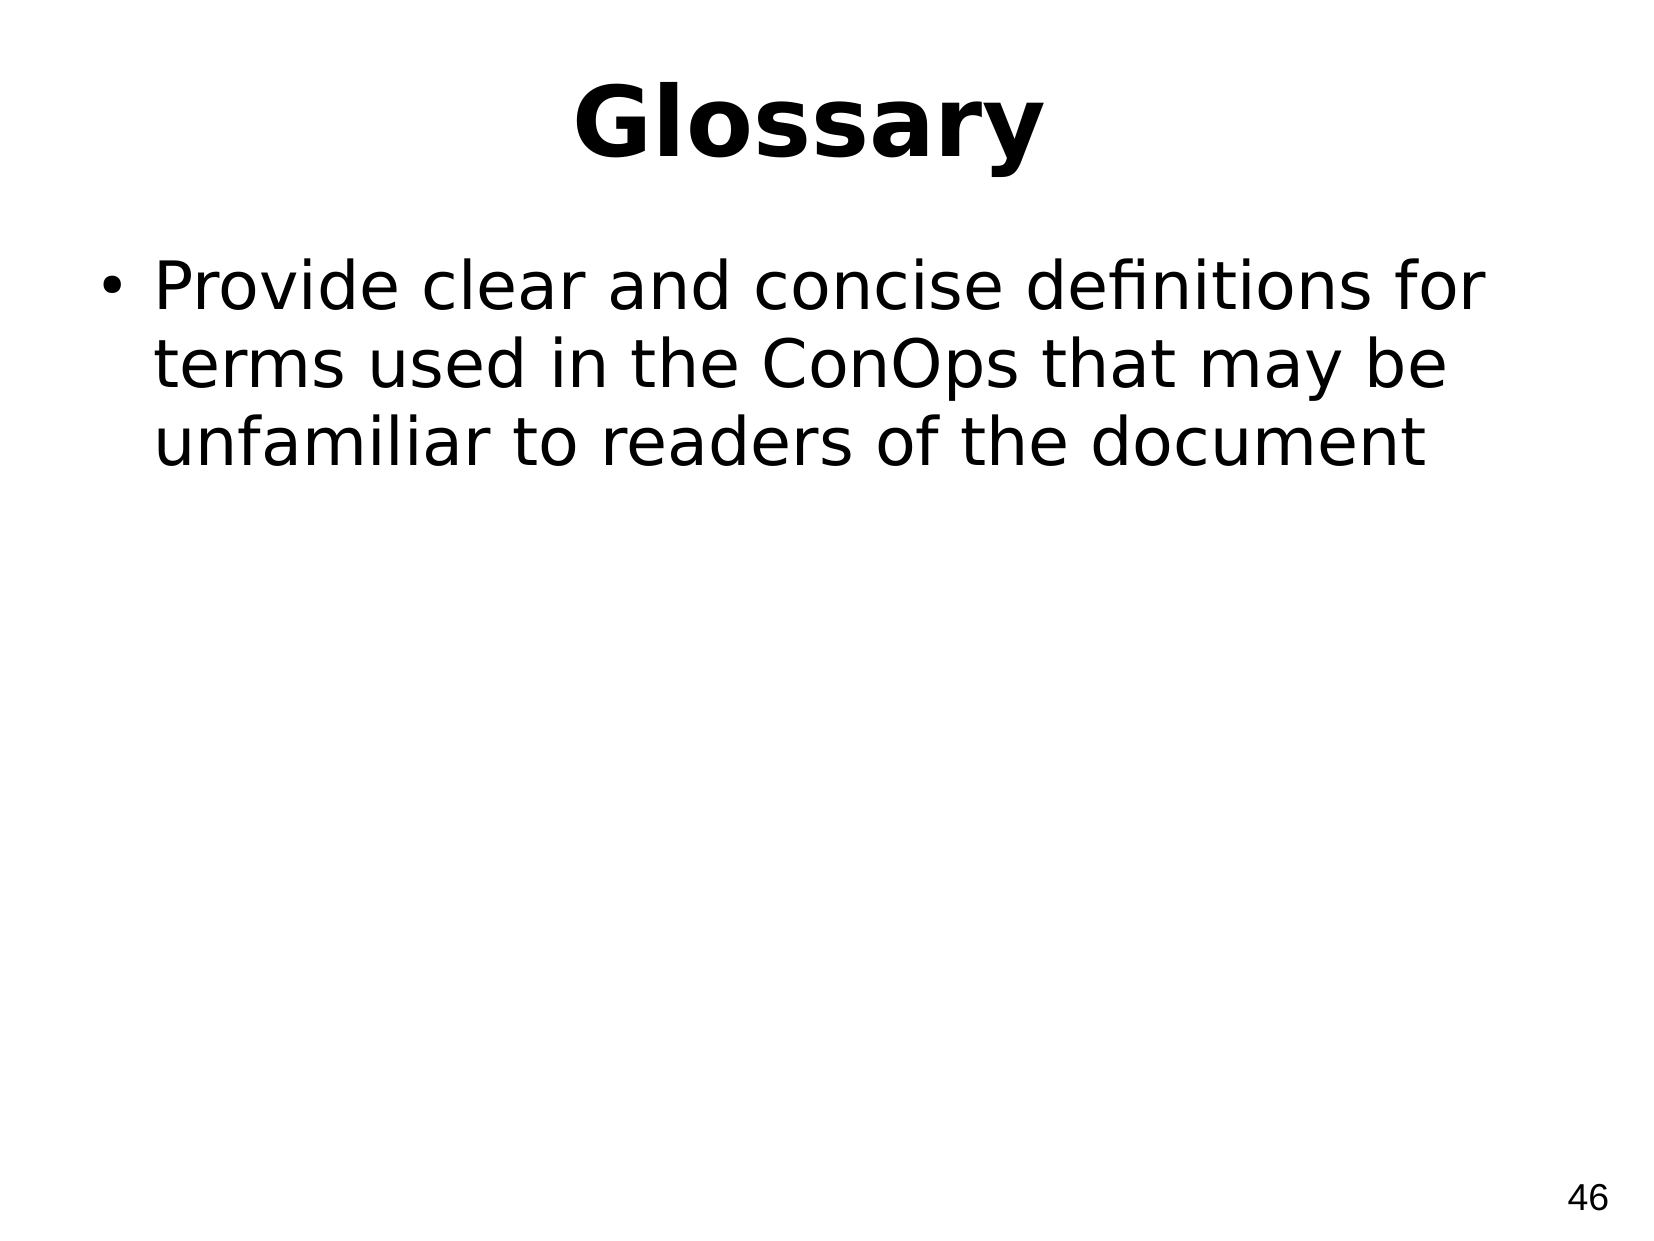

# Glossary
Provide clear and concise definitions for terms used in the ConOps that may be unfamiliar to readers of the document